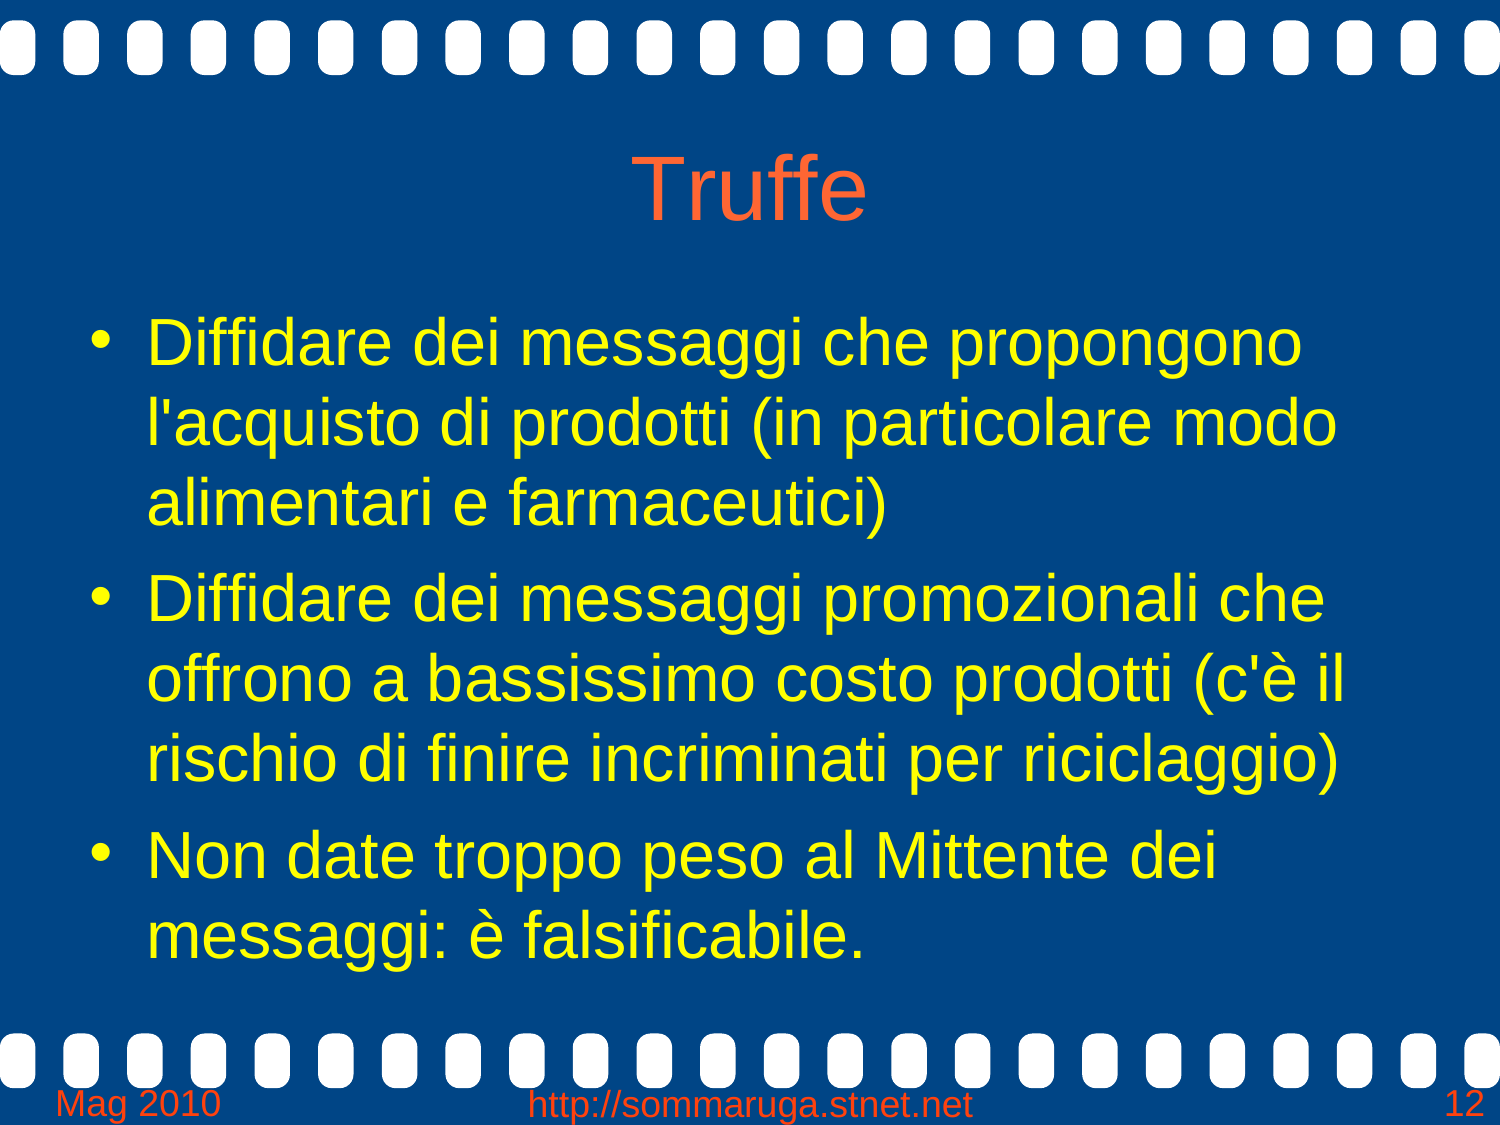

# Truffe
Diffidare dei messaggi che propongono l'acquisto di prodotti (in particolare modo alimentari e farmaceutici)
Diffidare dei messaggi promozionali che offrono a bassissimo costo prodotti (c'è il rischio di finire incriminati per riciclaggio)
Non date troppo peso al Mittente dei messaggi: è falsificabile.